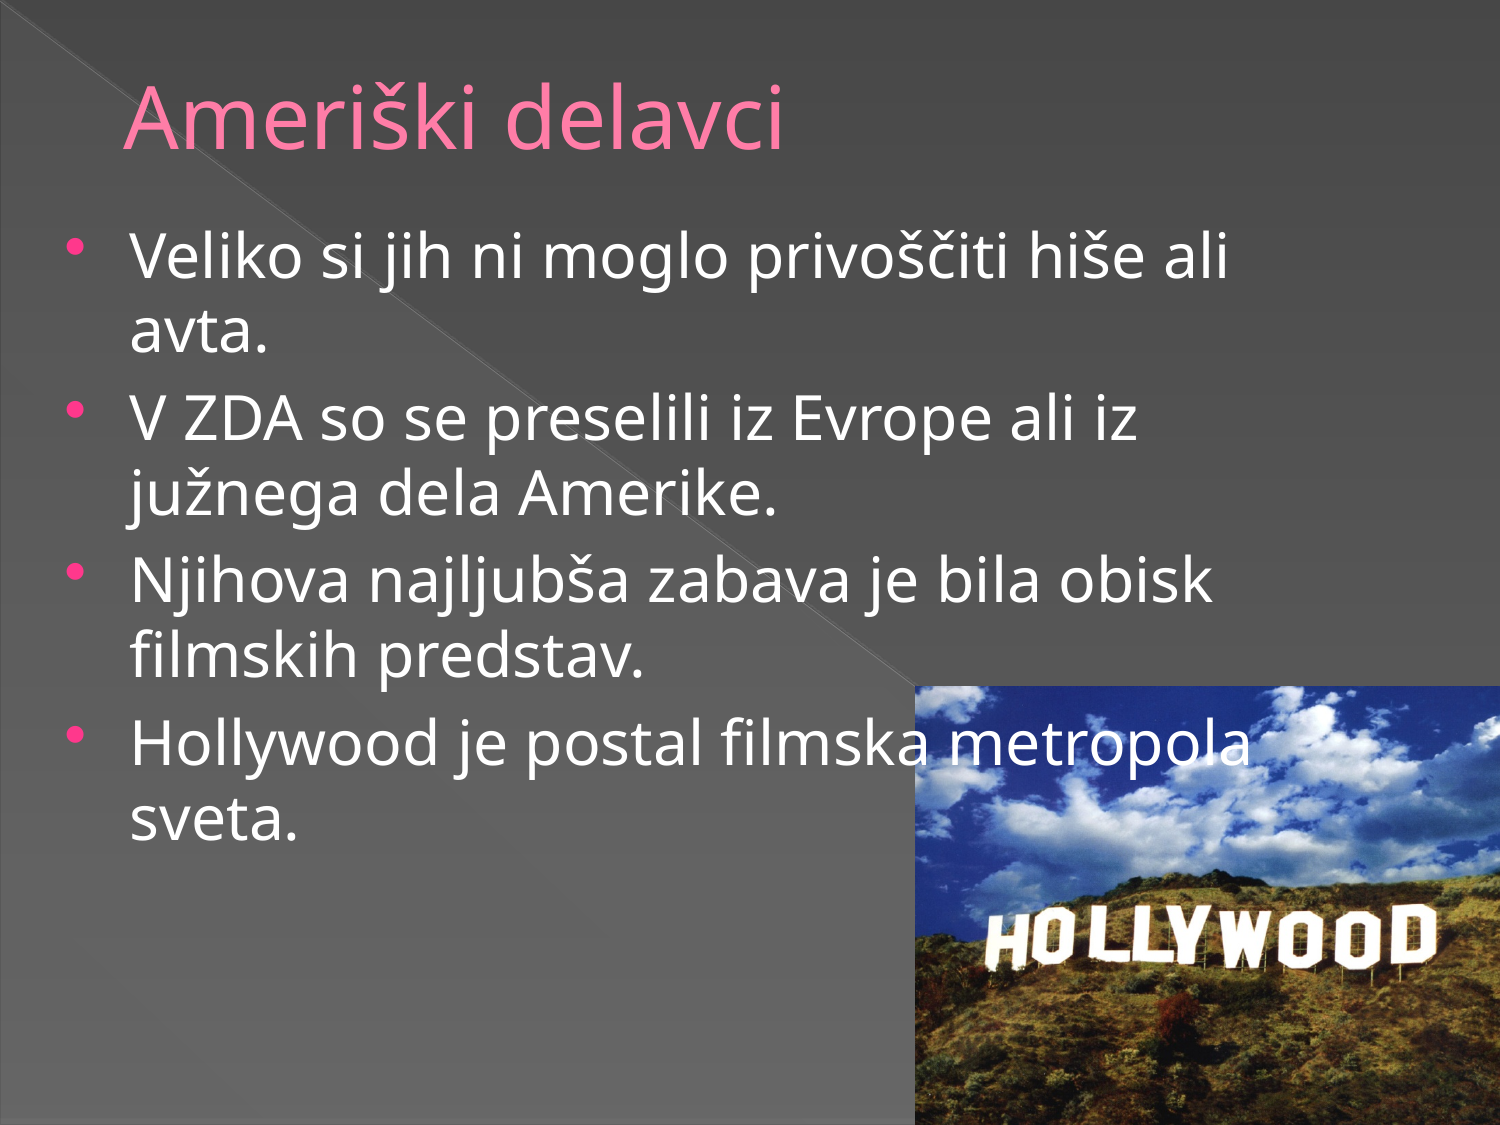

# Ameriški delavci
Veliko si jih ni moglo privoščiti hiše ali avta.
V ZDA so se preselili iz Evrope ali iz južnega dela Amerike.
Njihova najljubša zabava je bila obisk filmskih predstav.
Hollywood je postal filmska metropola sveta.